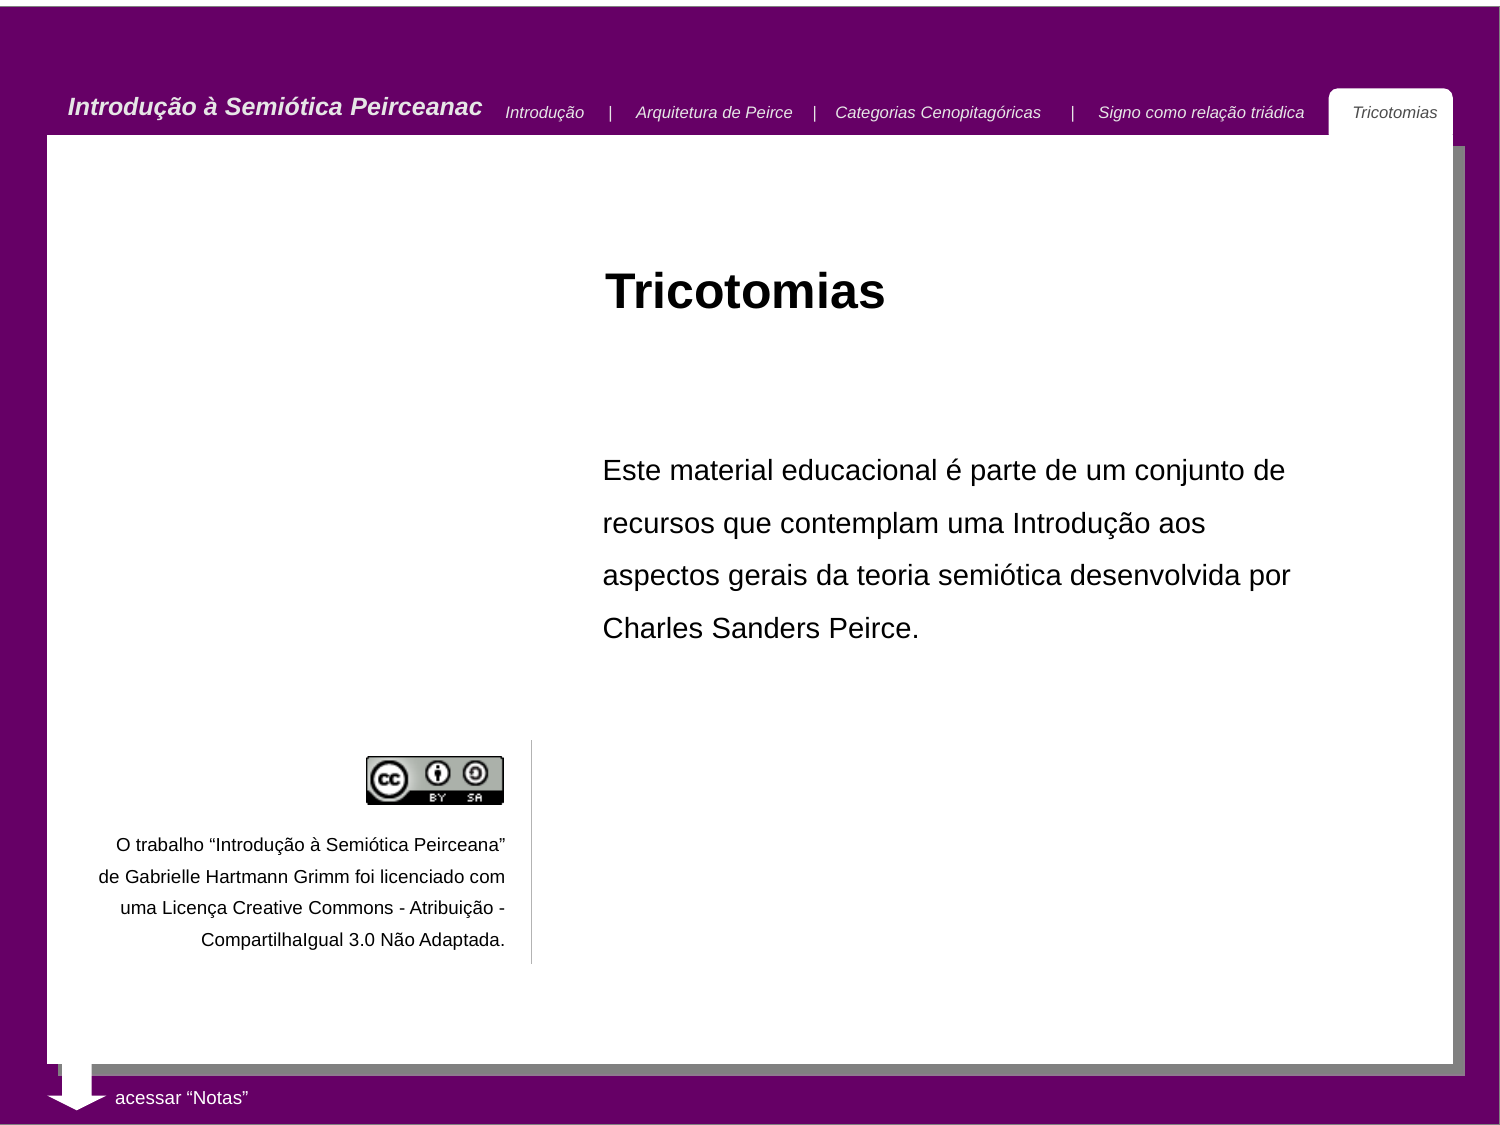

# Tricotomias
Este material educacional é parte de um conjunto de recursos que contemplam uma Introdução aos aspectos gerais da teoria semiótica desenvolvida por Charles Sanders Peirce.
O trabalho “Introdução à Semiótica Peirceana” de Gabrielle Hartmann Grimm foi licenciado com uma Licença Creative Commons - Atribuição - CompartilhaIgual 3.0 Não Adaptada.
acessar “Notas”